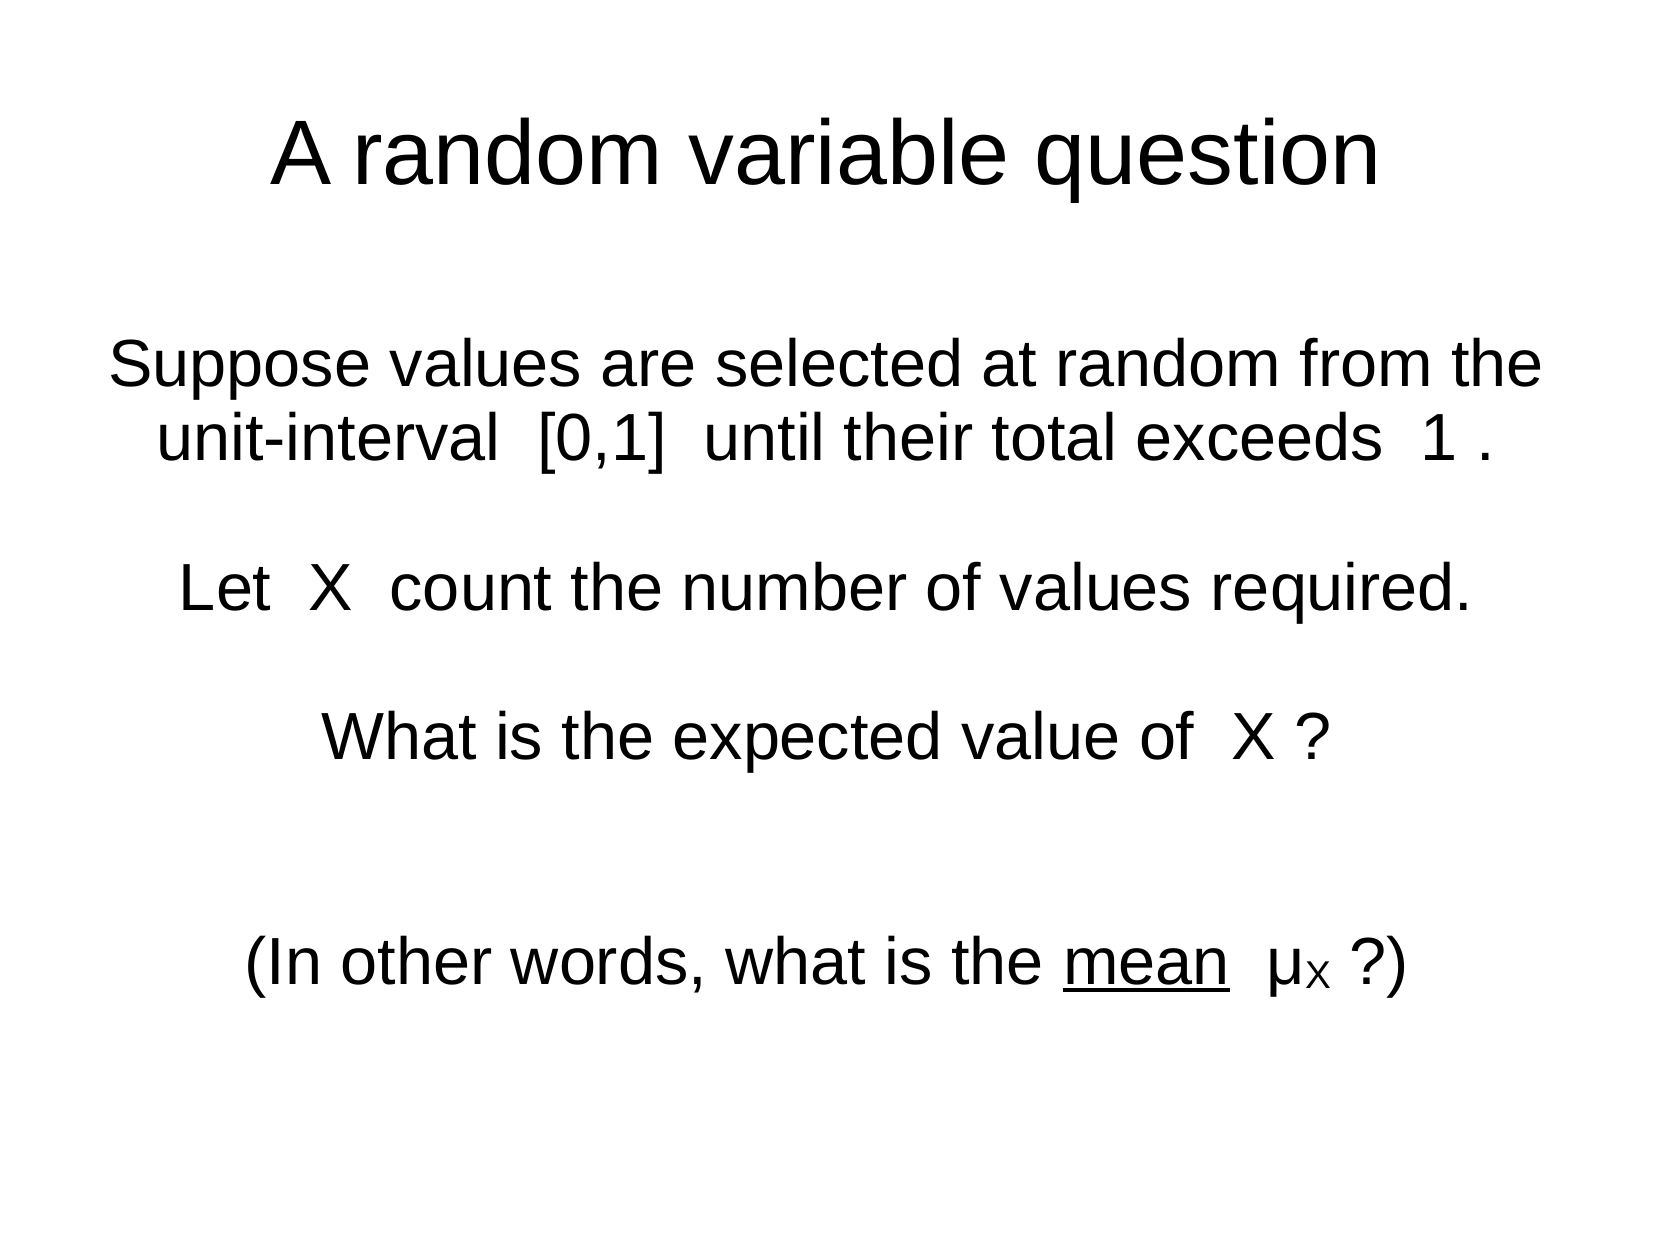

A random variable question
# Suppose values are selected at random from the unit-interval [0,1] until their total exceeds 1 .
Let X count the number of values required.
What is the expected value of X ?
(In other words, what is the mean μX ?)